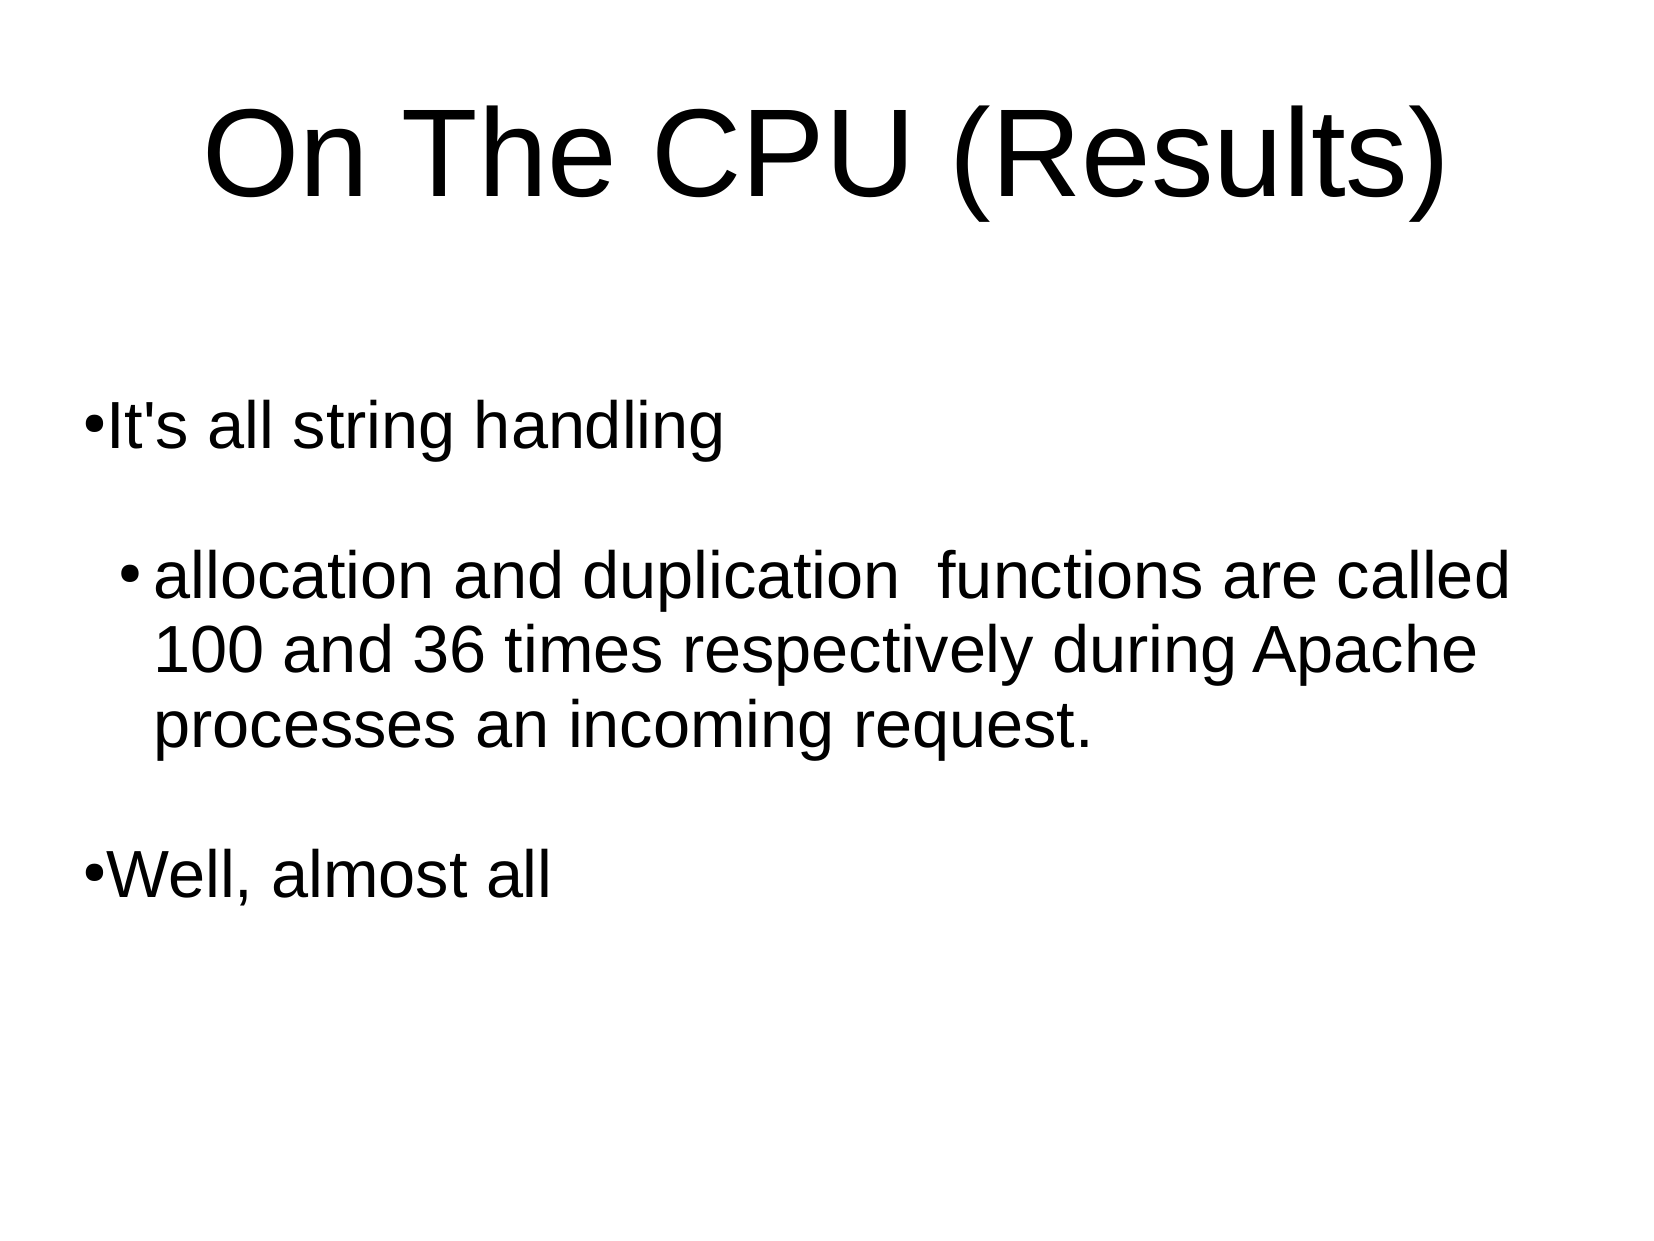

# On The CPU (Results)
It's all string handling
allocation and duplication functions are called 100 and 36 times respectively during Apache processes an incoming request.
Well, almost all